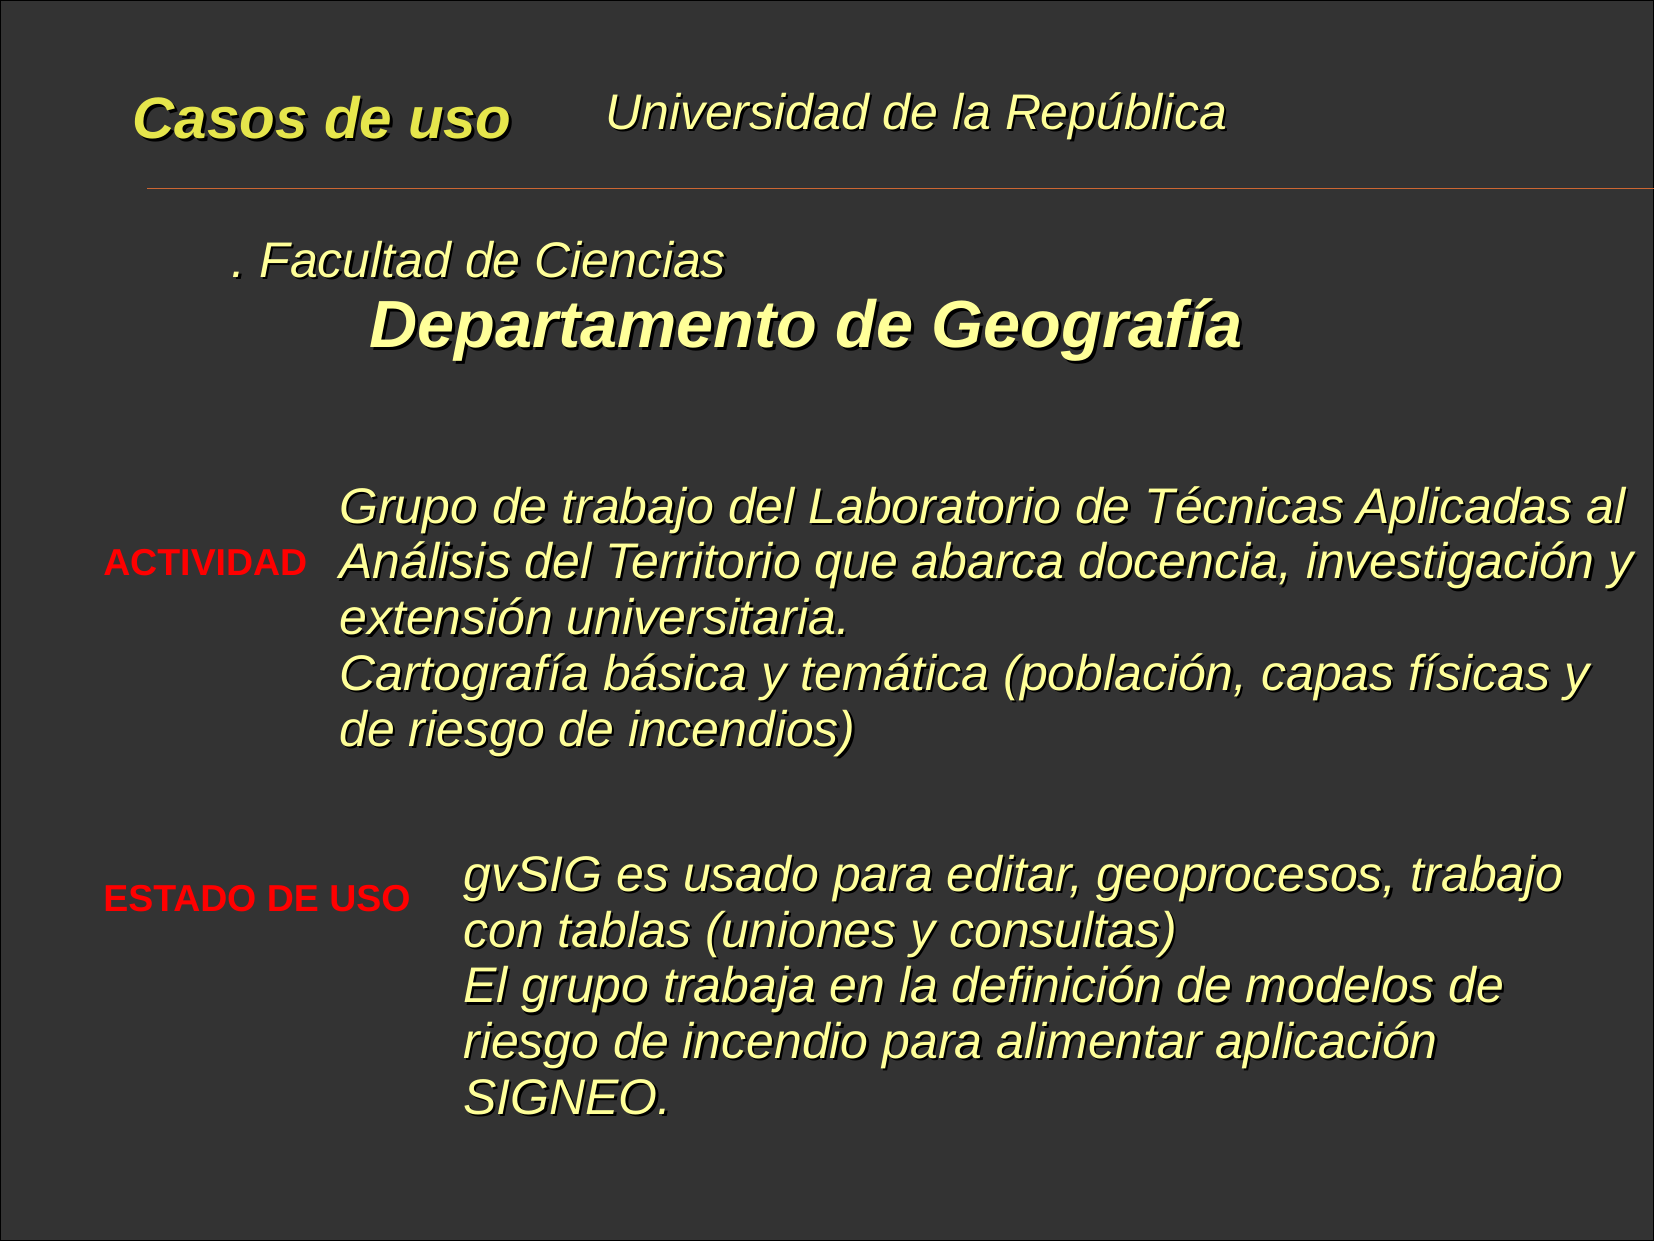

Universidad de la República
Casos de uso
 . Facultad de Ciencias
		Departamento de Geografía
Grupo de trabajo del Laboratorio de Técnicas Aplicadas al Análisis del Territorio que abarca docencia, investigación y extensión universitaria.
Cartografía básica y temática (población, capas físicas y de riesgo de incendios)
ACTIVIDAD
gvSIG es usado para editar, geoprocesos, trabajo con tablas (uniones y consultas)
El grupo trabaja en la definición de modelos de riesgo de incendio para alimentar aplicación SIGNEO.
ESTADO DE USO